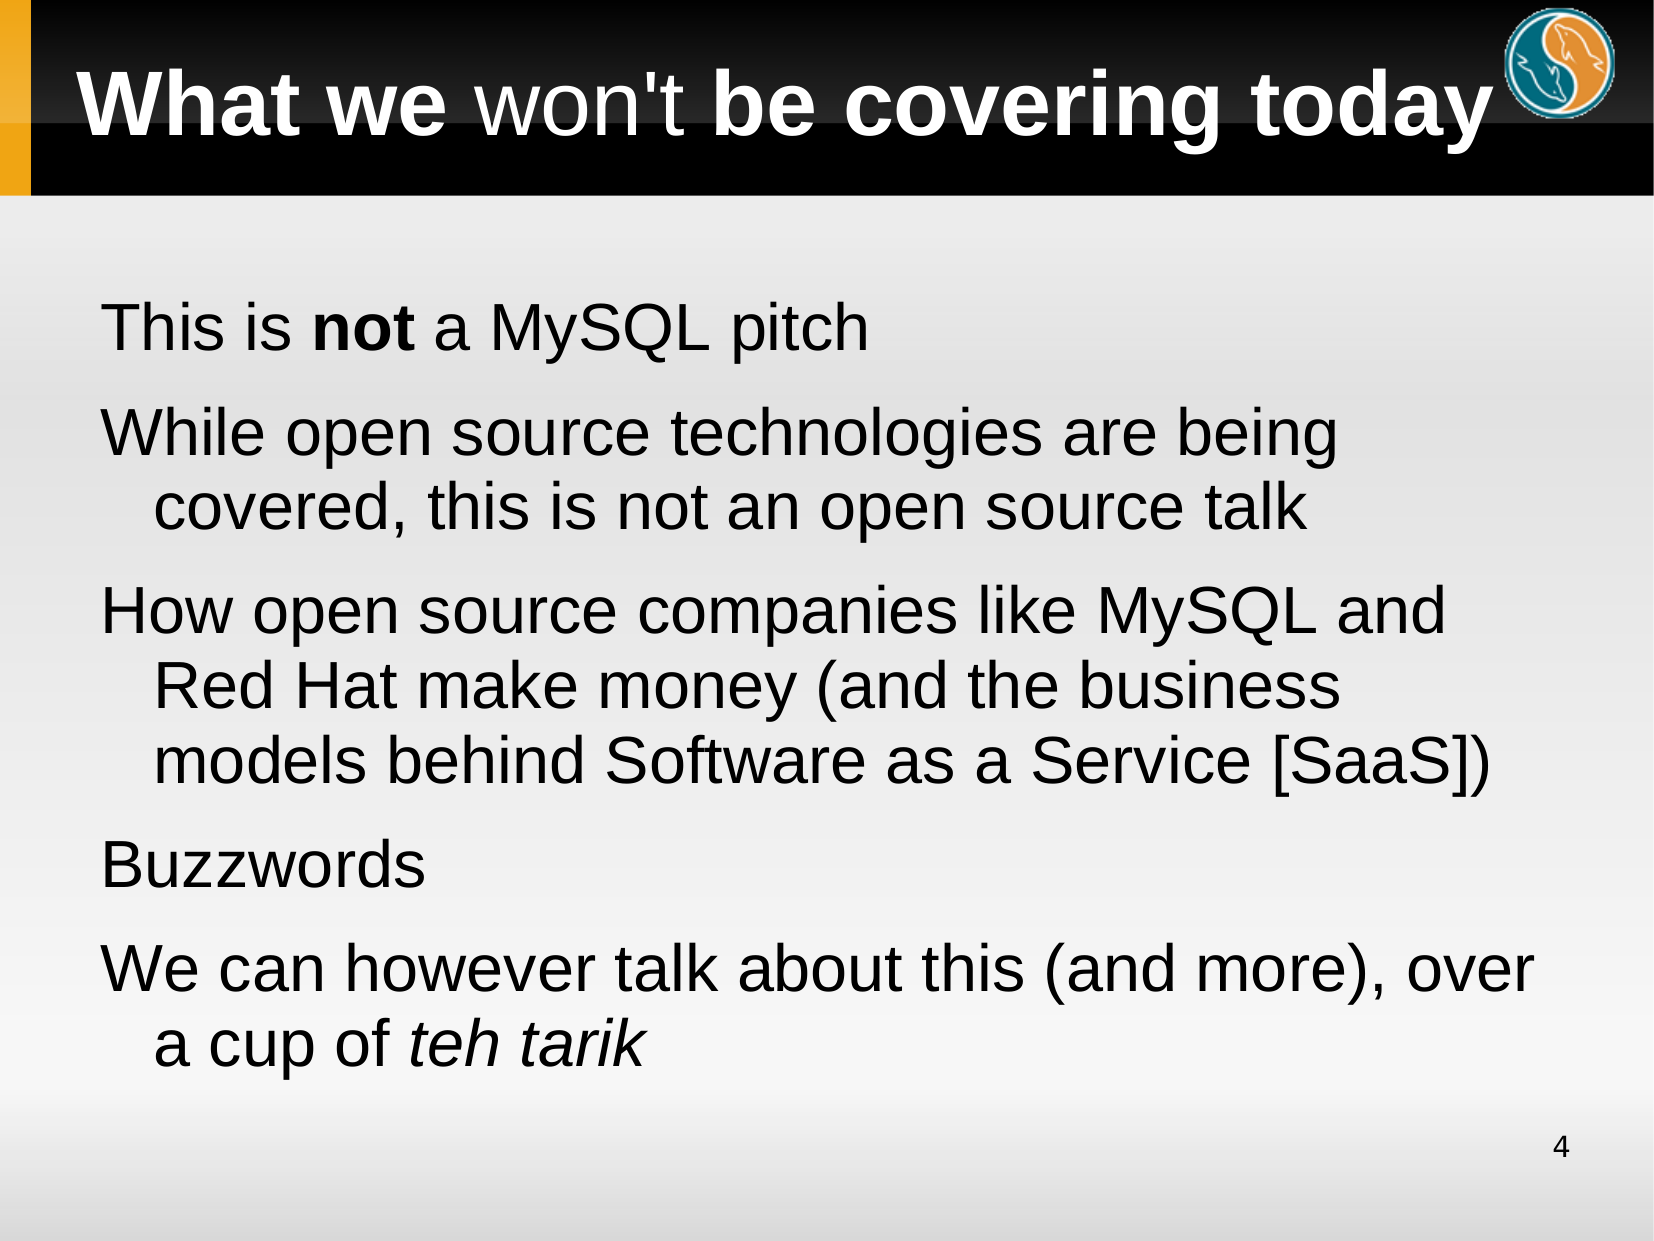

# What we won't be covering today
This is not a MySQL pitch
While open source technologies are being covered, this is not an open source talk
How open source companies like MySQL and Red Hat make money (and the business models behind Software as a Service [SaaS])
Buzzwords
We can however talk about this (and more), over a cup of teh tarik
4